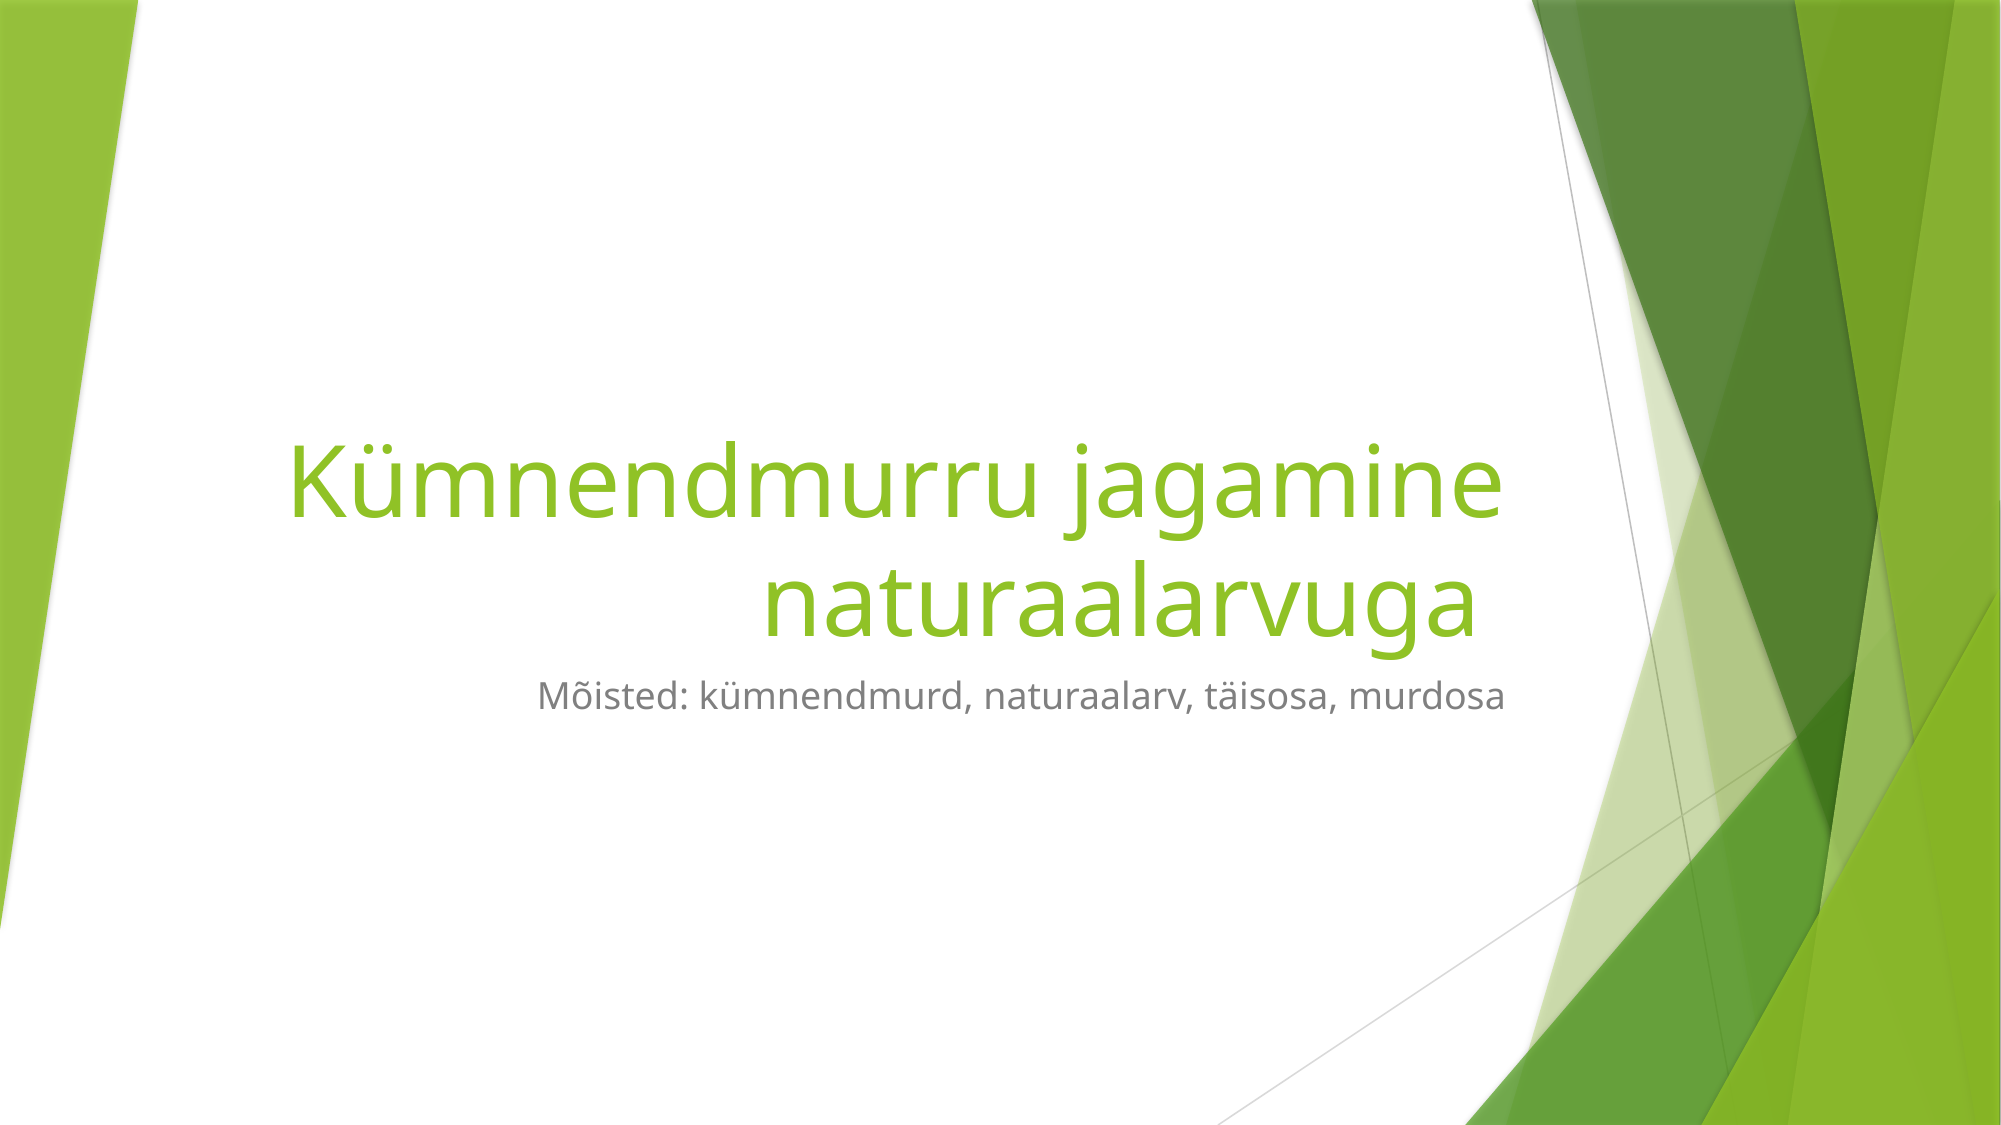

# Kümnendmurru jagamine naturaalarvuga
Mõisted: kümnendmurd, naturaalarv, täisosa, murdosa